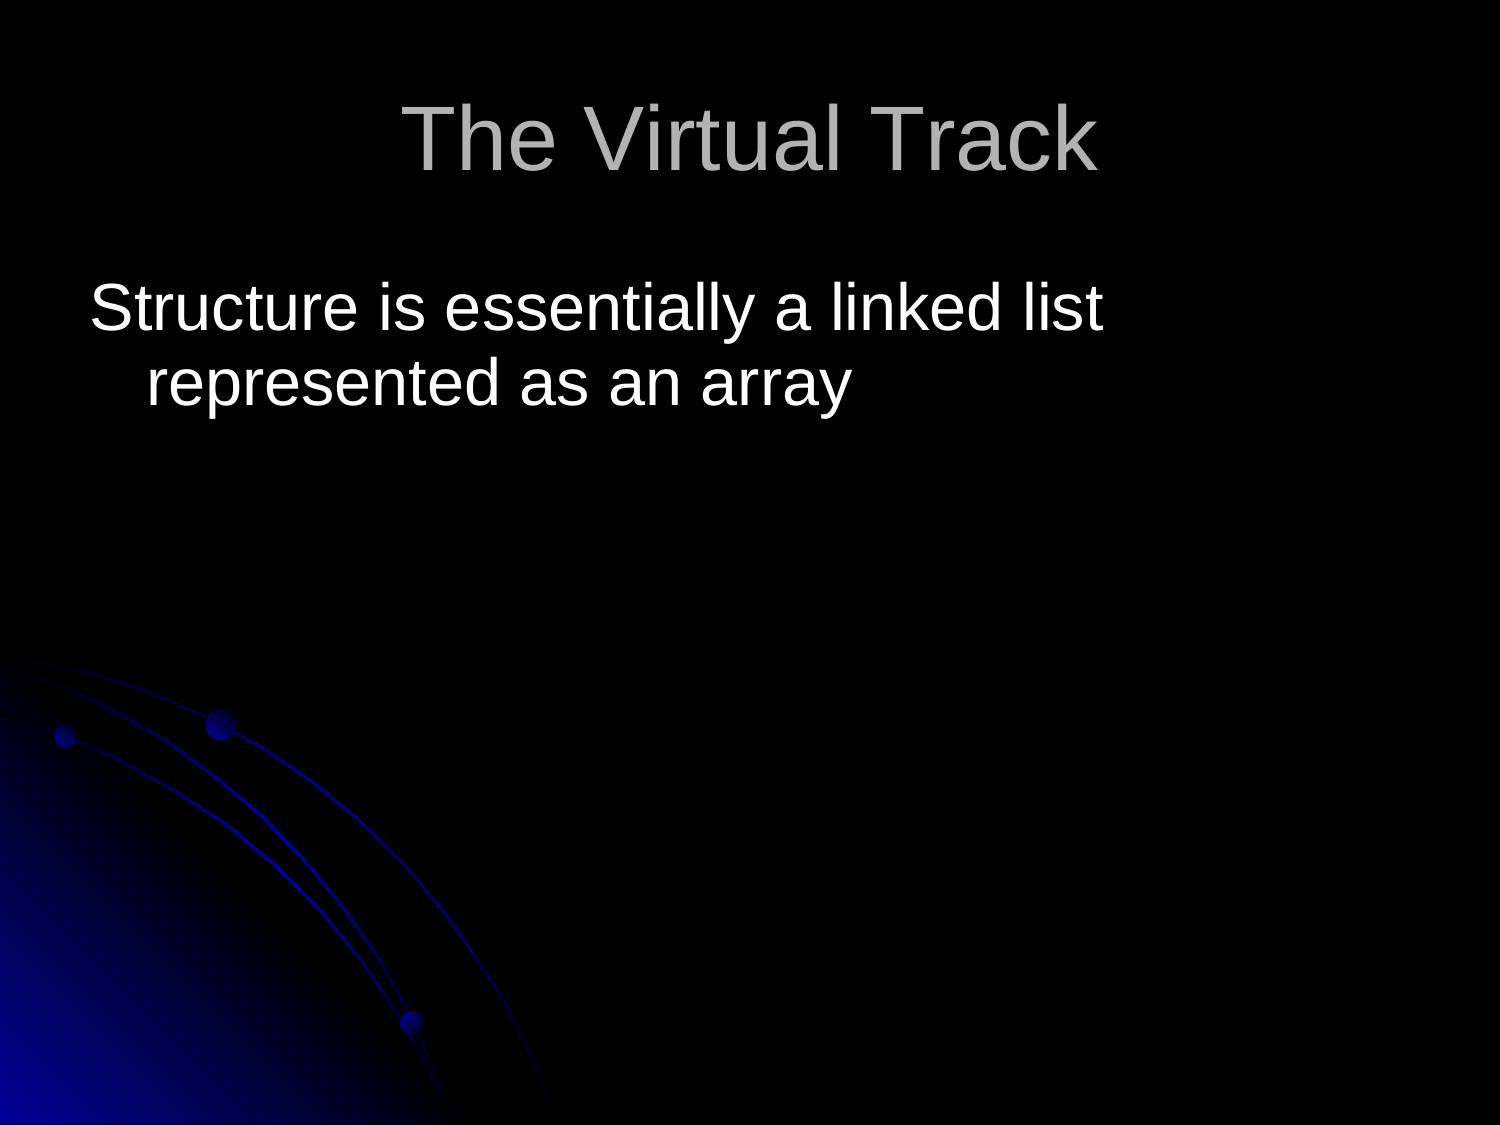

# The Virtual Track
Structure is essentially a linked list represented as an array